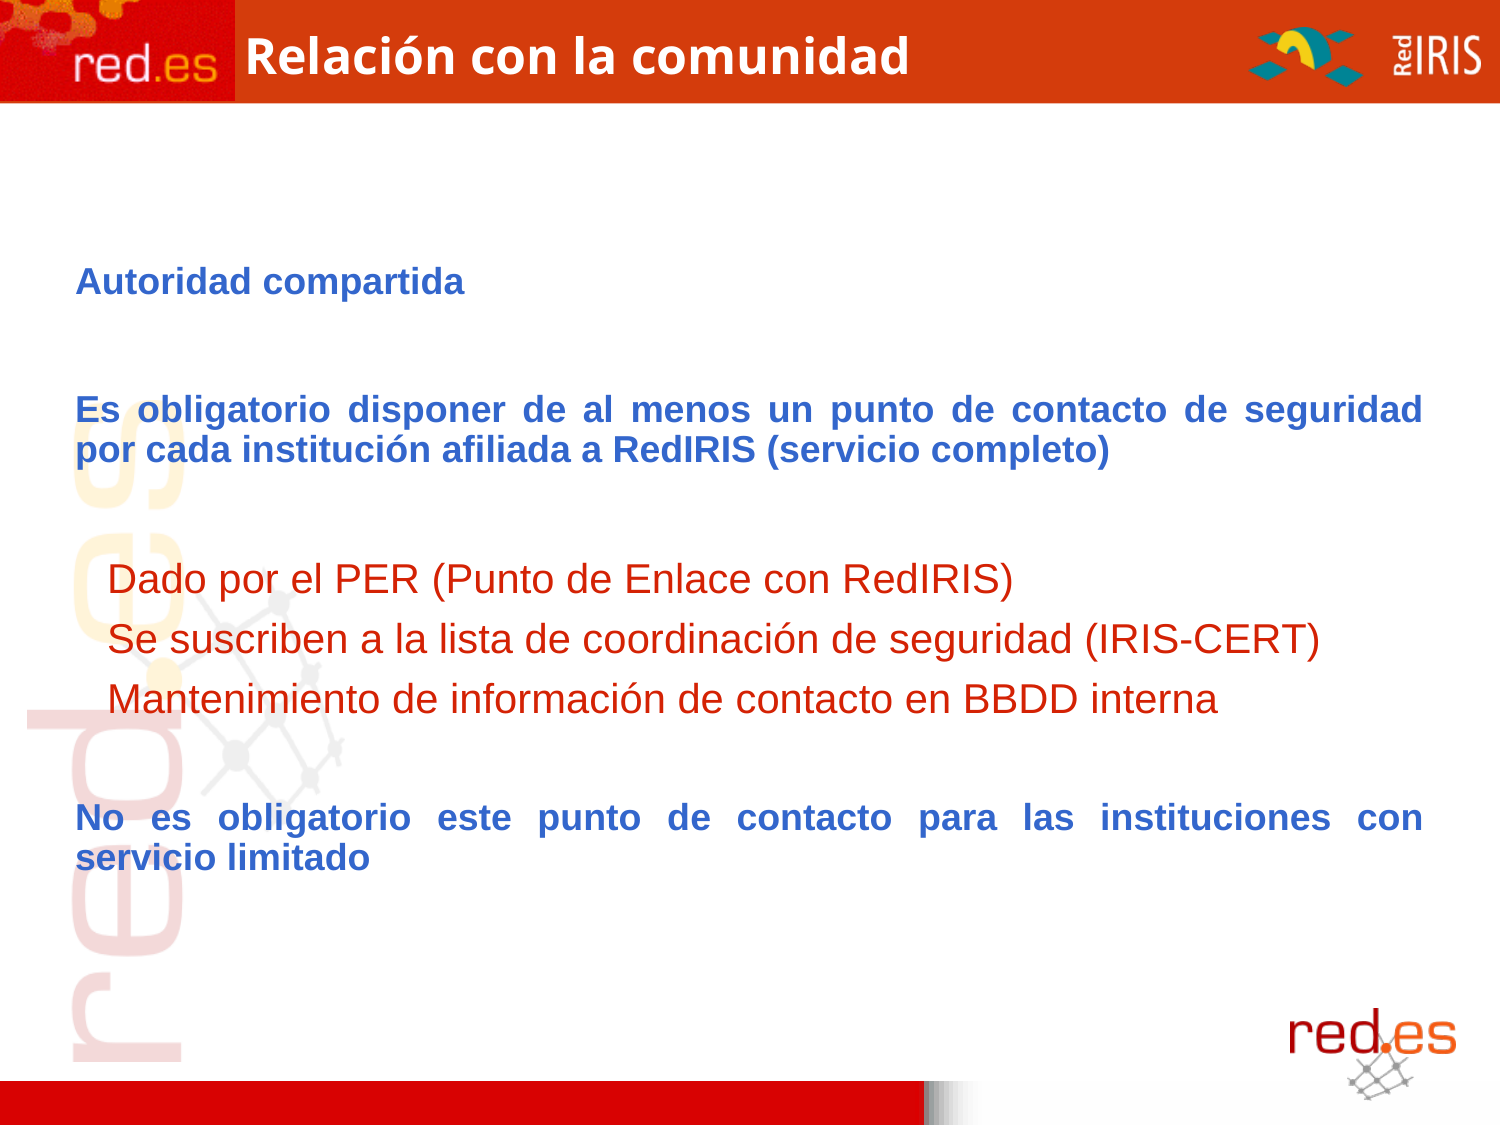

# Relación con la comunidad
Autoridad compartida
Es obligatorio disponer de al menos un punto de contacto de seguridad por cada institución afiliada a RedIRIS (servicio completo)
Dado por el PER (Punto de Enlace con RedIRIS)
Se suscriben a la lista de coordinación de seguridad (IRIS-CERT)
Mantenimiento de información de contacto en BBDD interna
No es obligatorio este punto de contacto para las instituciones con servicio limitado